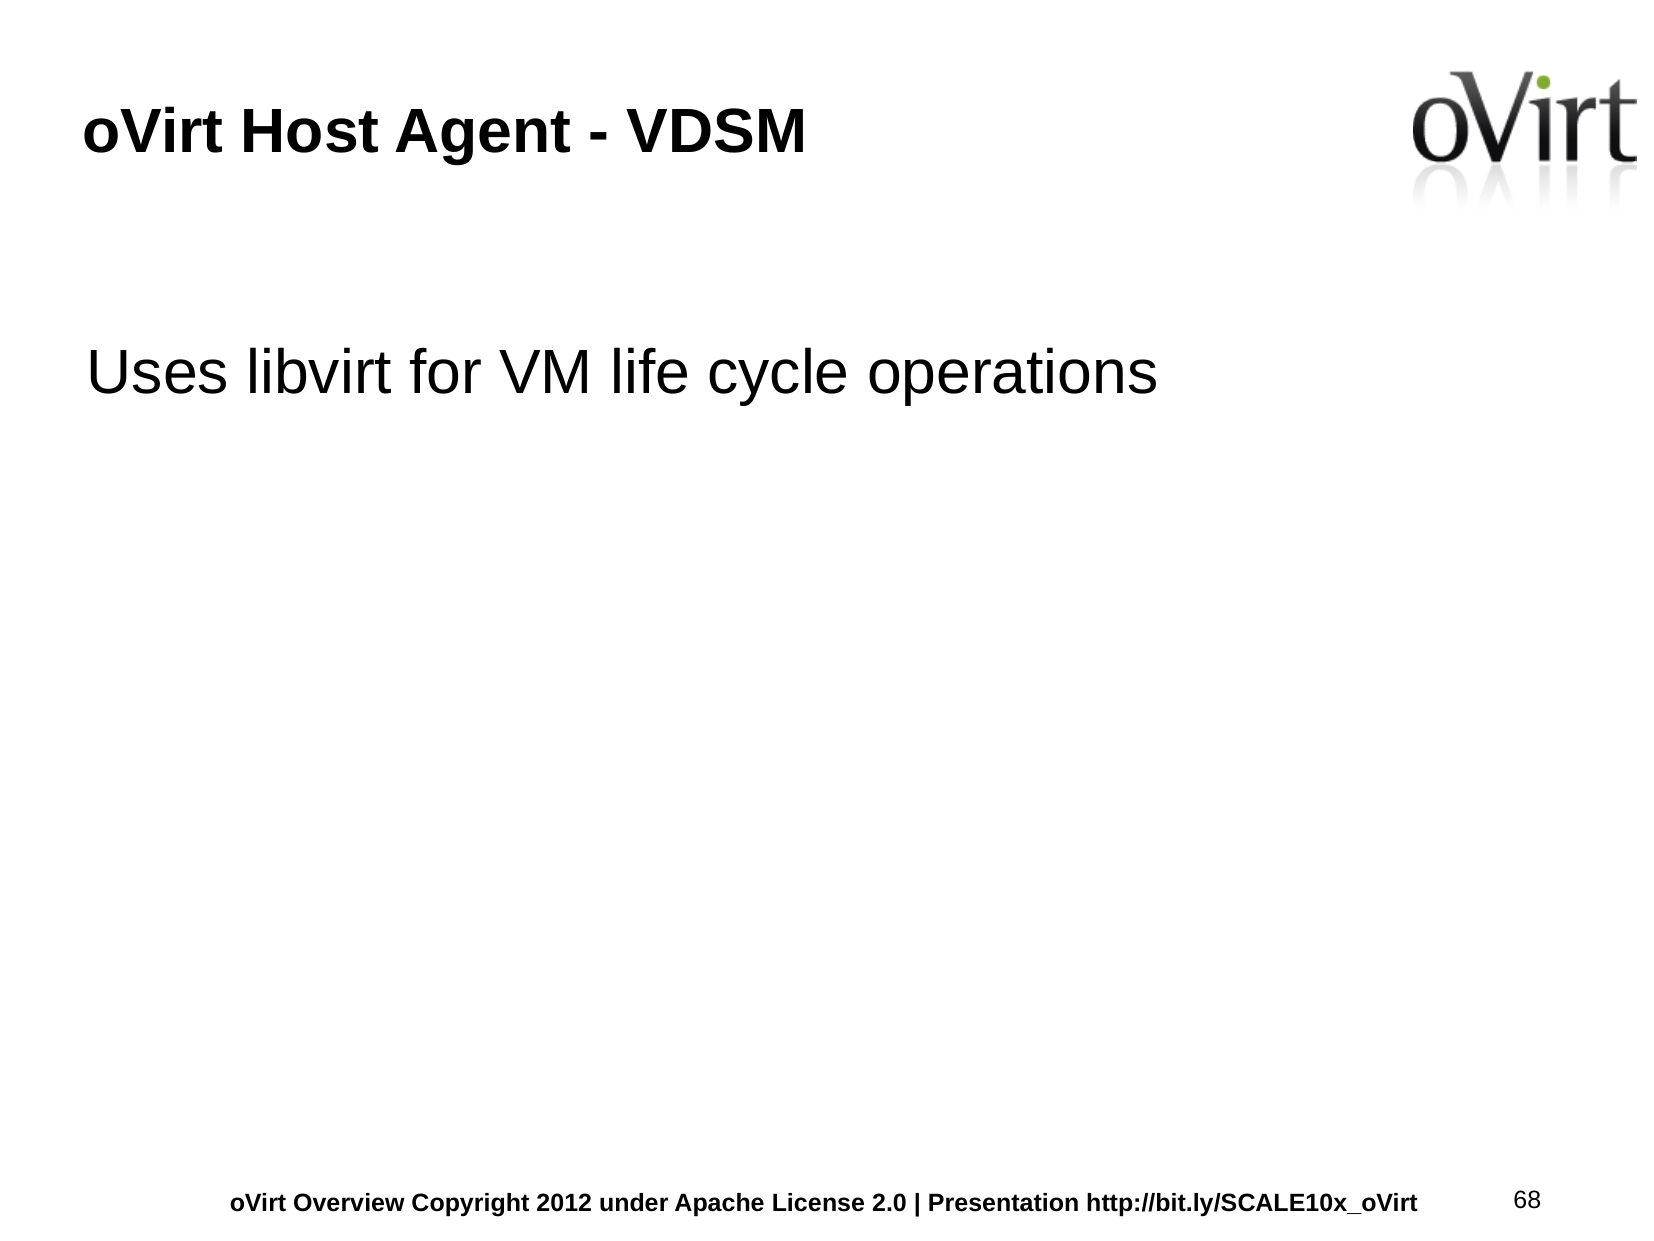

# oVirt Host Agent - VDSM
Uses libvirt for VM life cycle operations